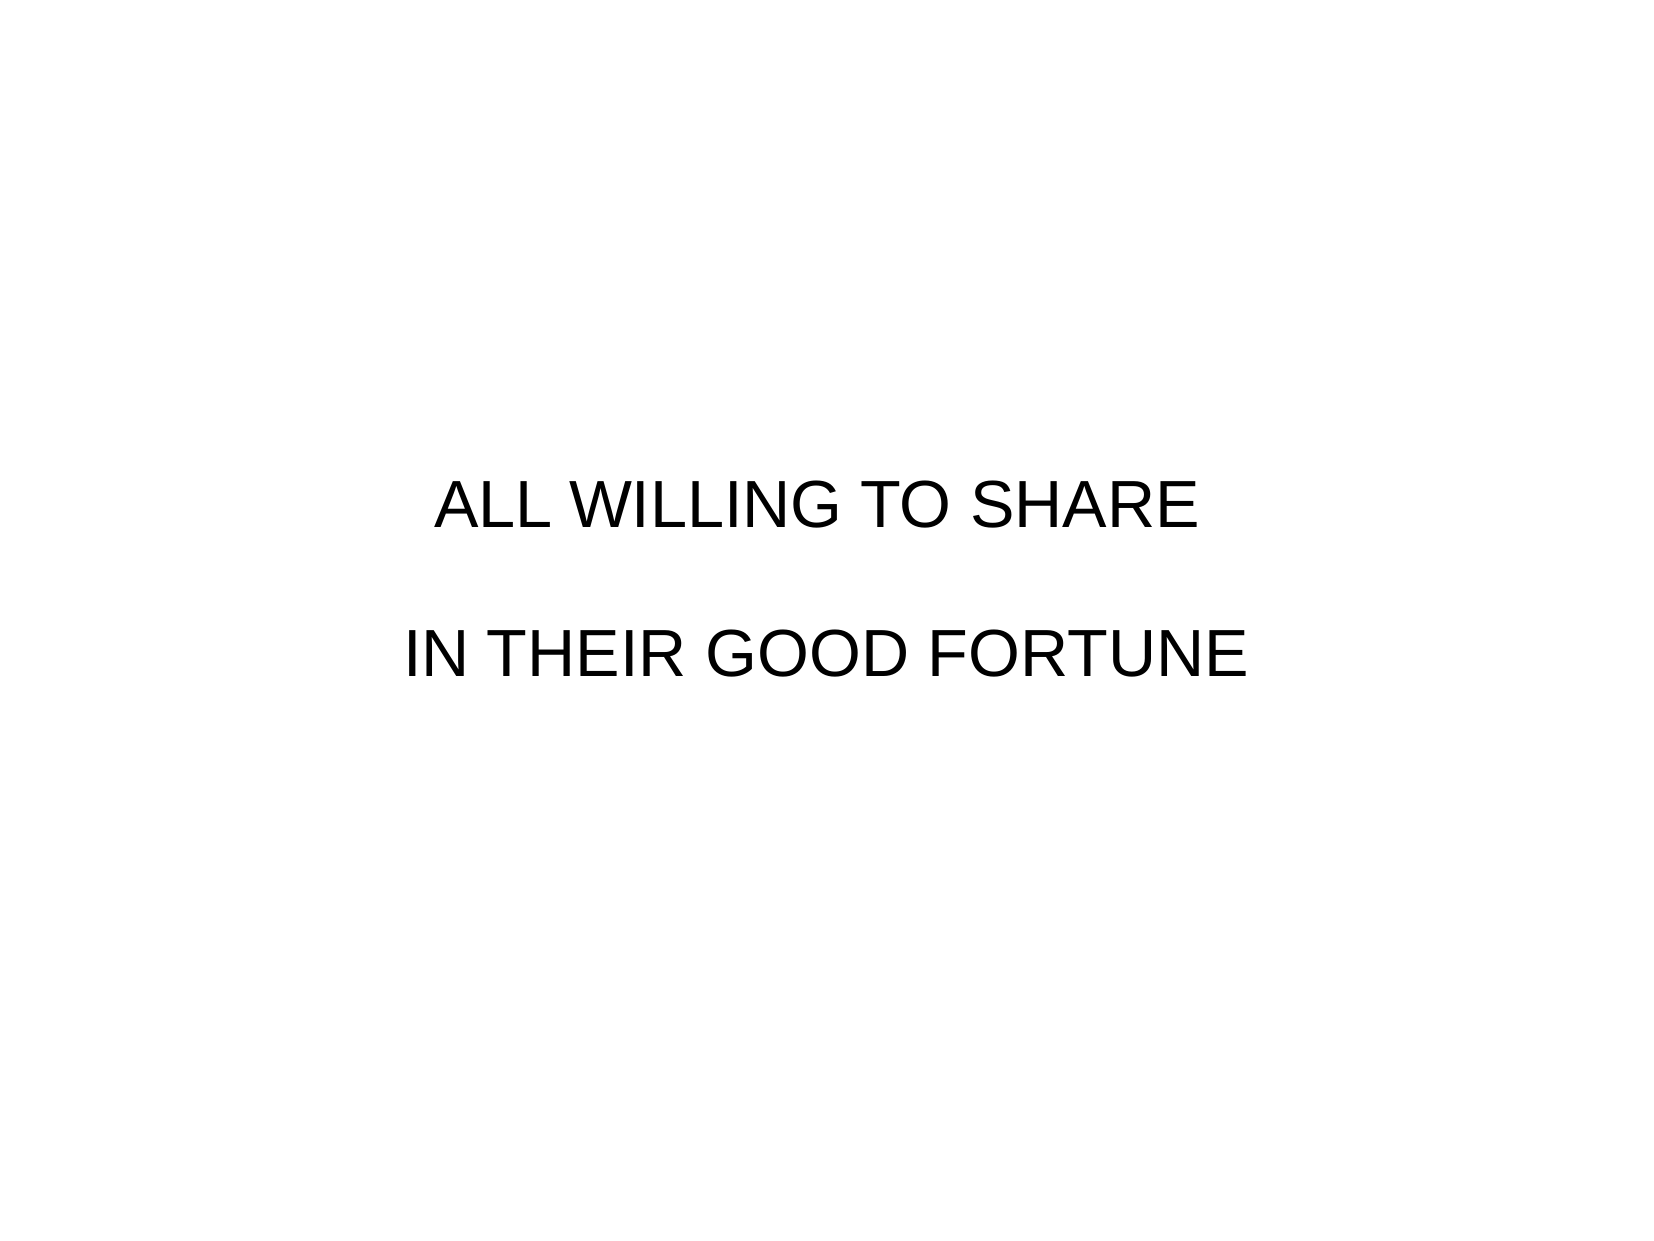

# ALL WILLING TO SHARE
IN THEIR GOOD FORTUNE